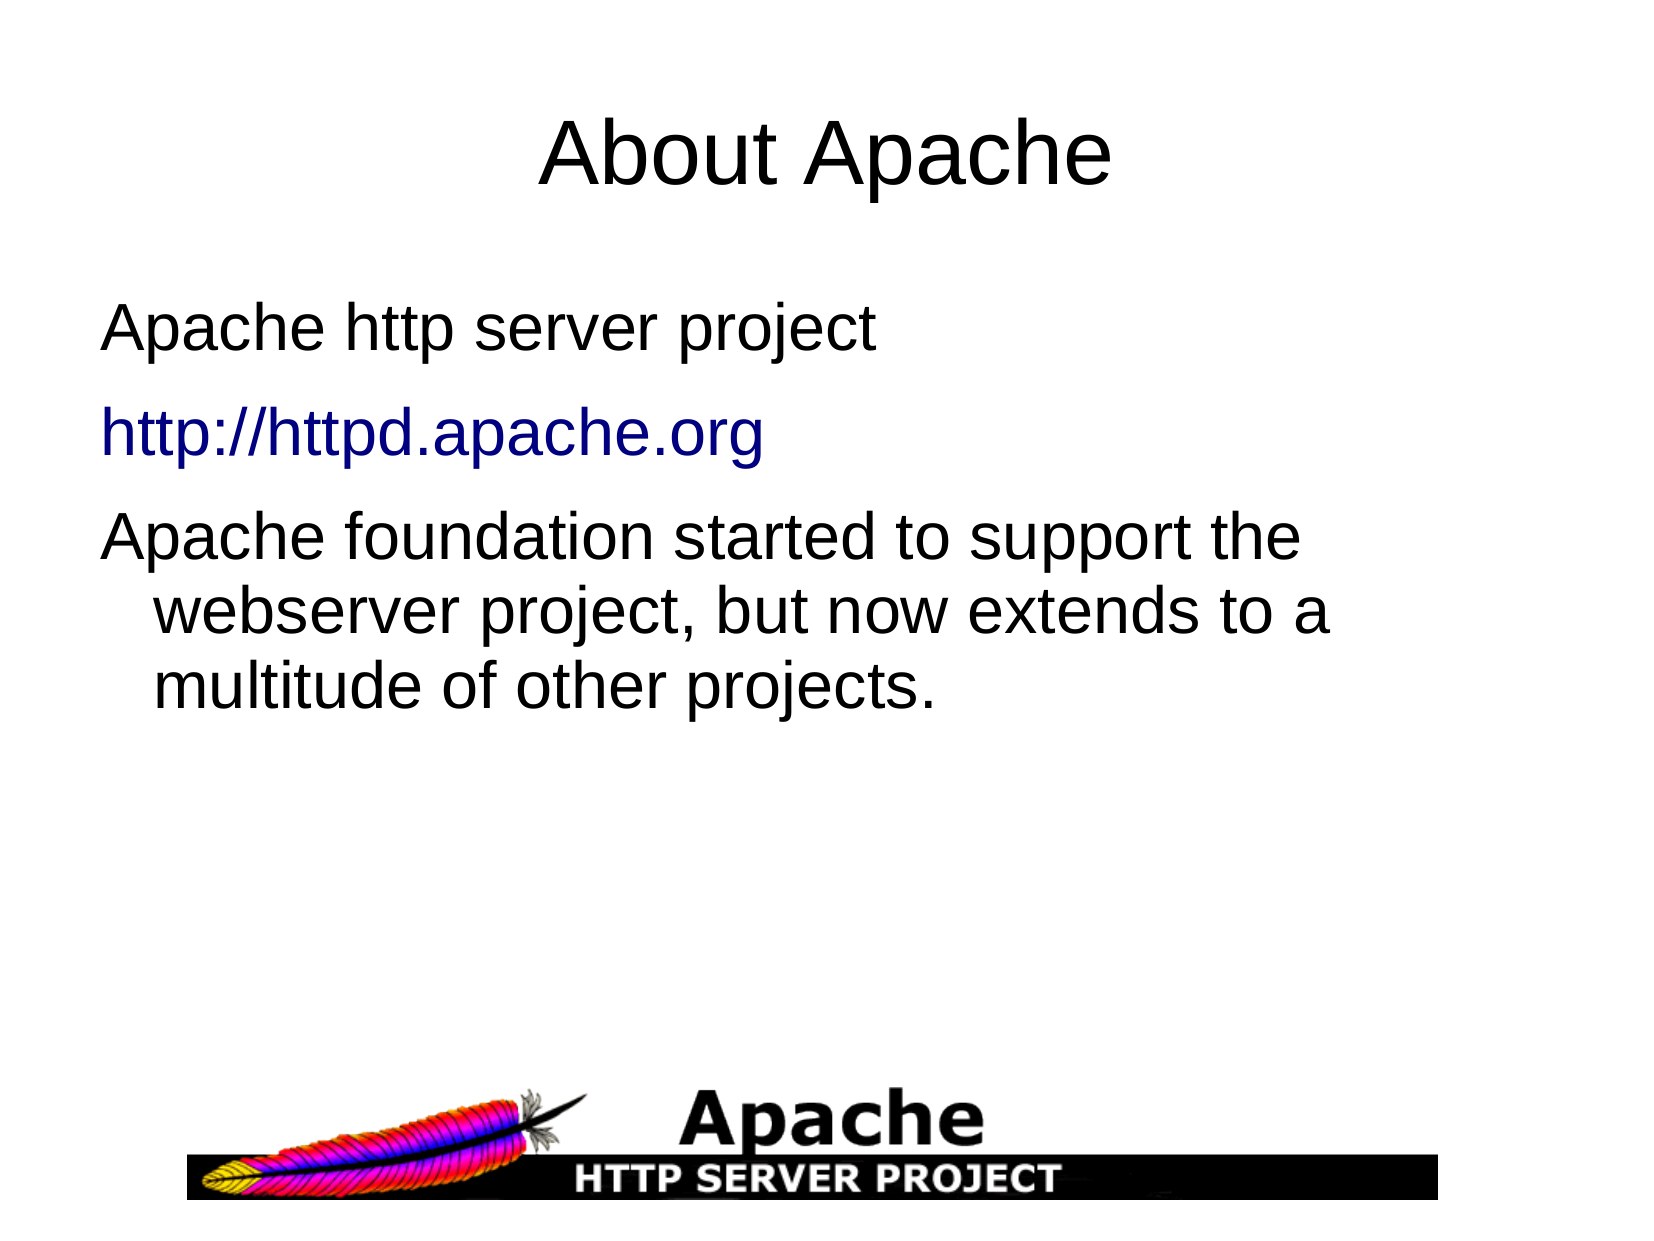

# About Apache
Apache http server project
http://httpd.apache.org
Apache foundation started to support the webserver project, but now extends to a multitude of other projects.